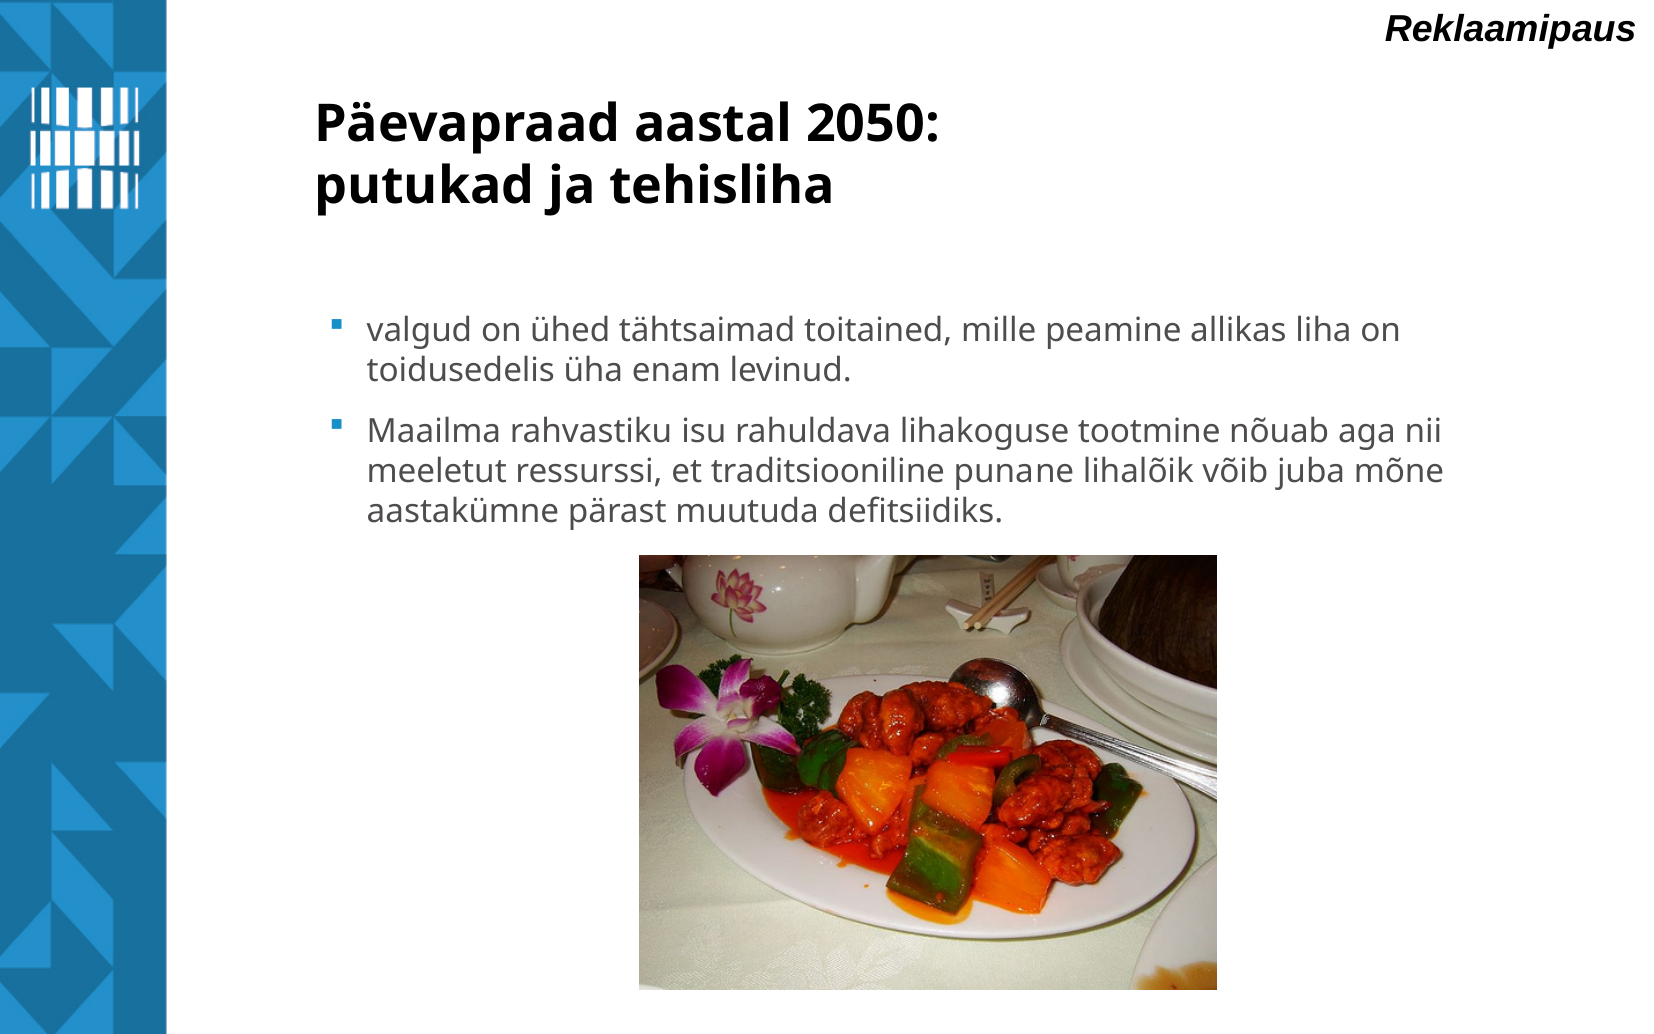

# Päevapraad aastal 2050: putukad ja tehisliha
valgud on ühed tähtsaimad toitained, mille peamine allikas liha on toidusedelis üha enam levinud.
Maailma rahvastiku ­isu rahuldava lihakoguse tootmine nõuab aga nii meeletut ressurssi, et traditsiooniline puna­ne lihalõik võib juba mõne aastakümne pärast muutuda defitsiidiks.